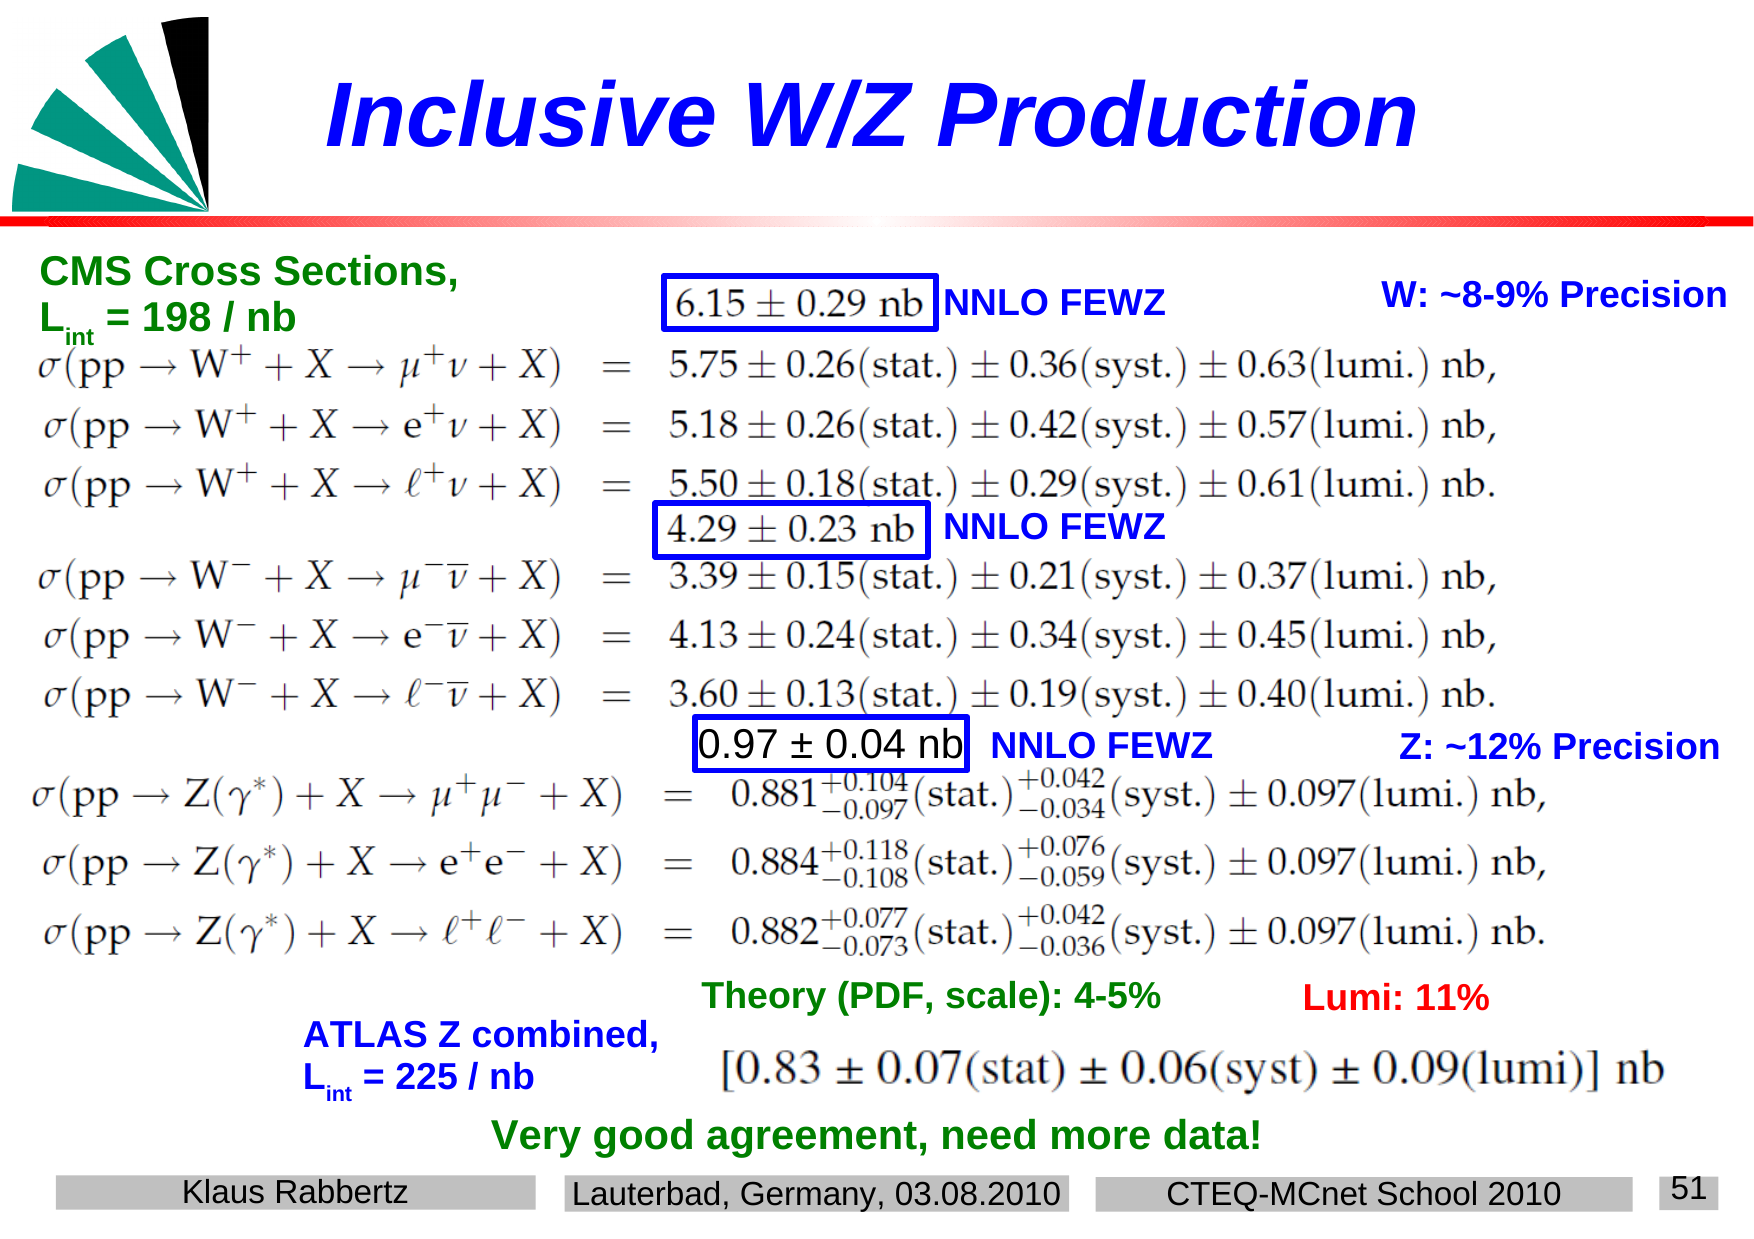

# Inclusive W/Z Production
CMS Cross Sections,
Lint = 198 / nb
W: ~8-9% Precision
NNLO FEWZ
NNLO FEWZ
0.97 ± 0.04 nb
NNLO FEWZ
Z: ~12% Precision
Theory (PDF, scale): 4-5%
Lumi: 11%
ATLAS Z combined,
Lint = 225 / nb
Very good agreement, need more data!